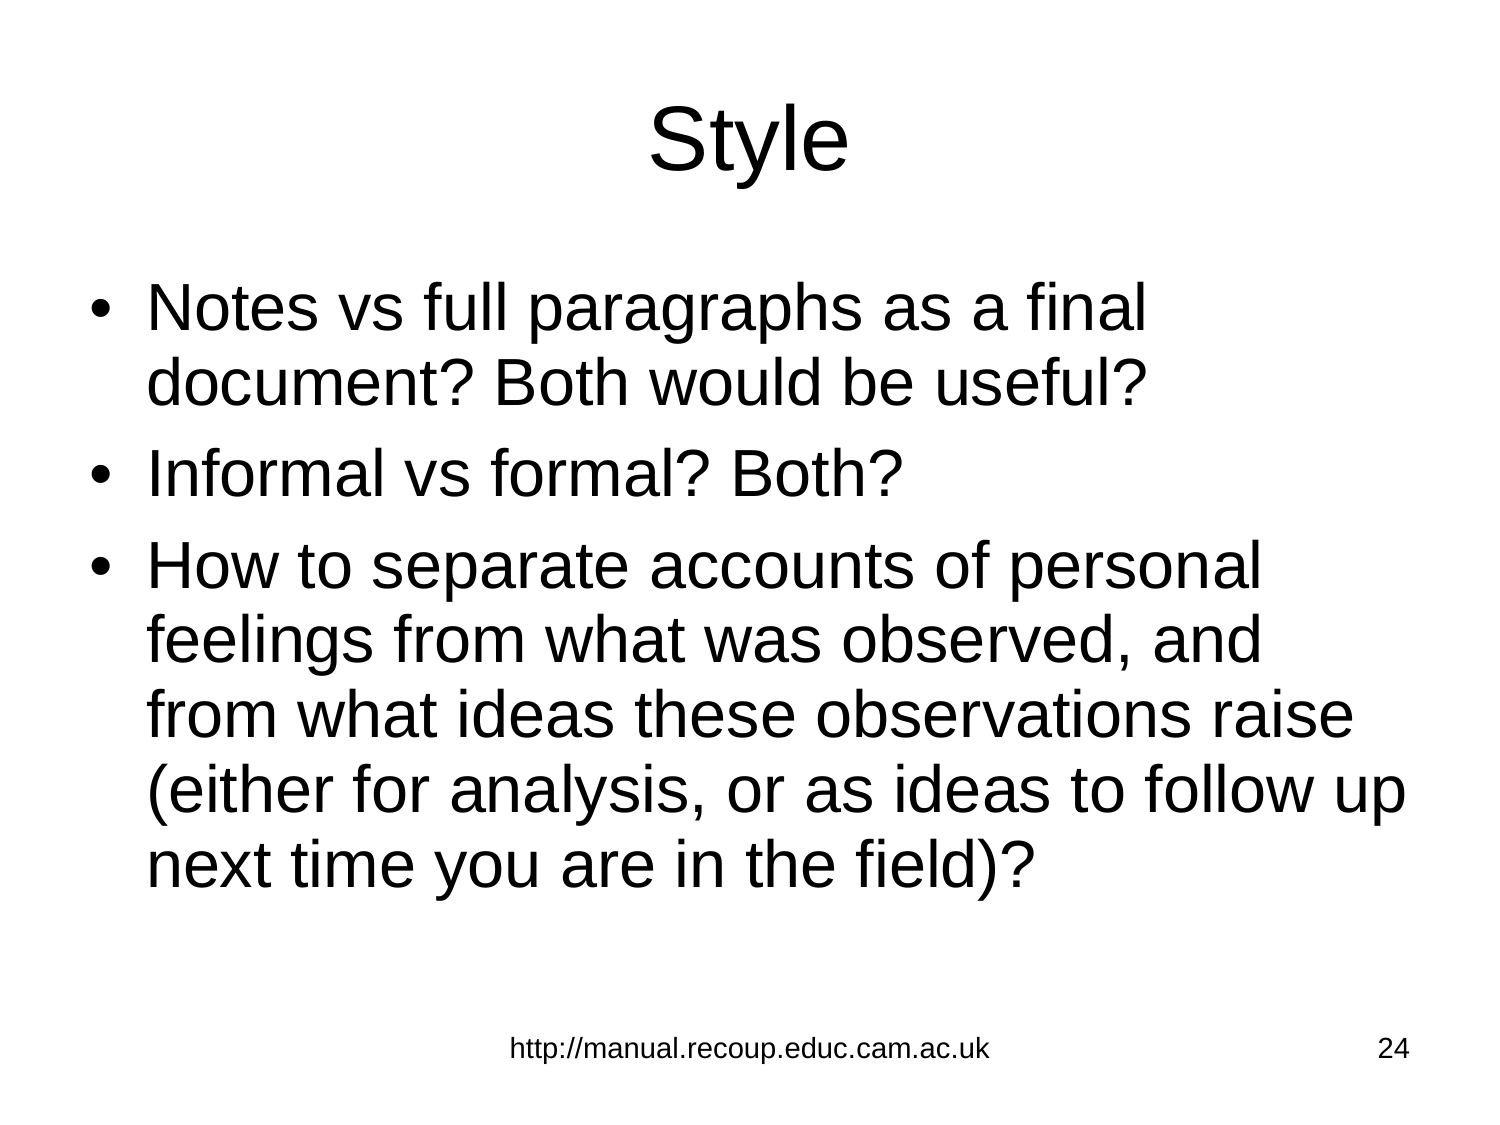

# Style
Notes vs full paragraphs as a final document? Both would be useful?
Informal vs formal? Both?
How to separate accounts of personal feelings from what was observed, and from what ideas these observations raise (either for analysis, or as ideas to follow up next time you are in the field)?
http://manual.recoup.educ.cam.ac.uk
24